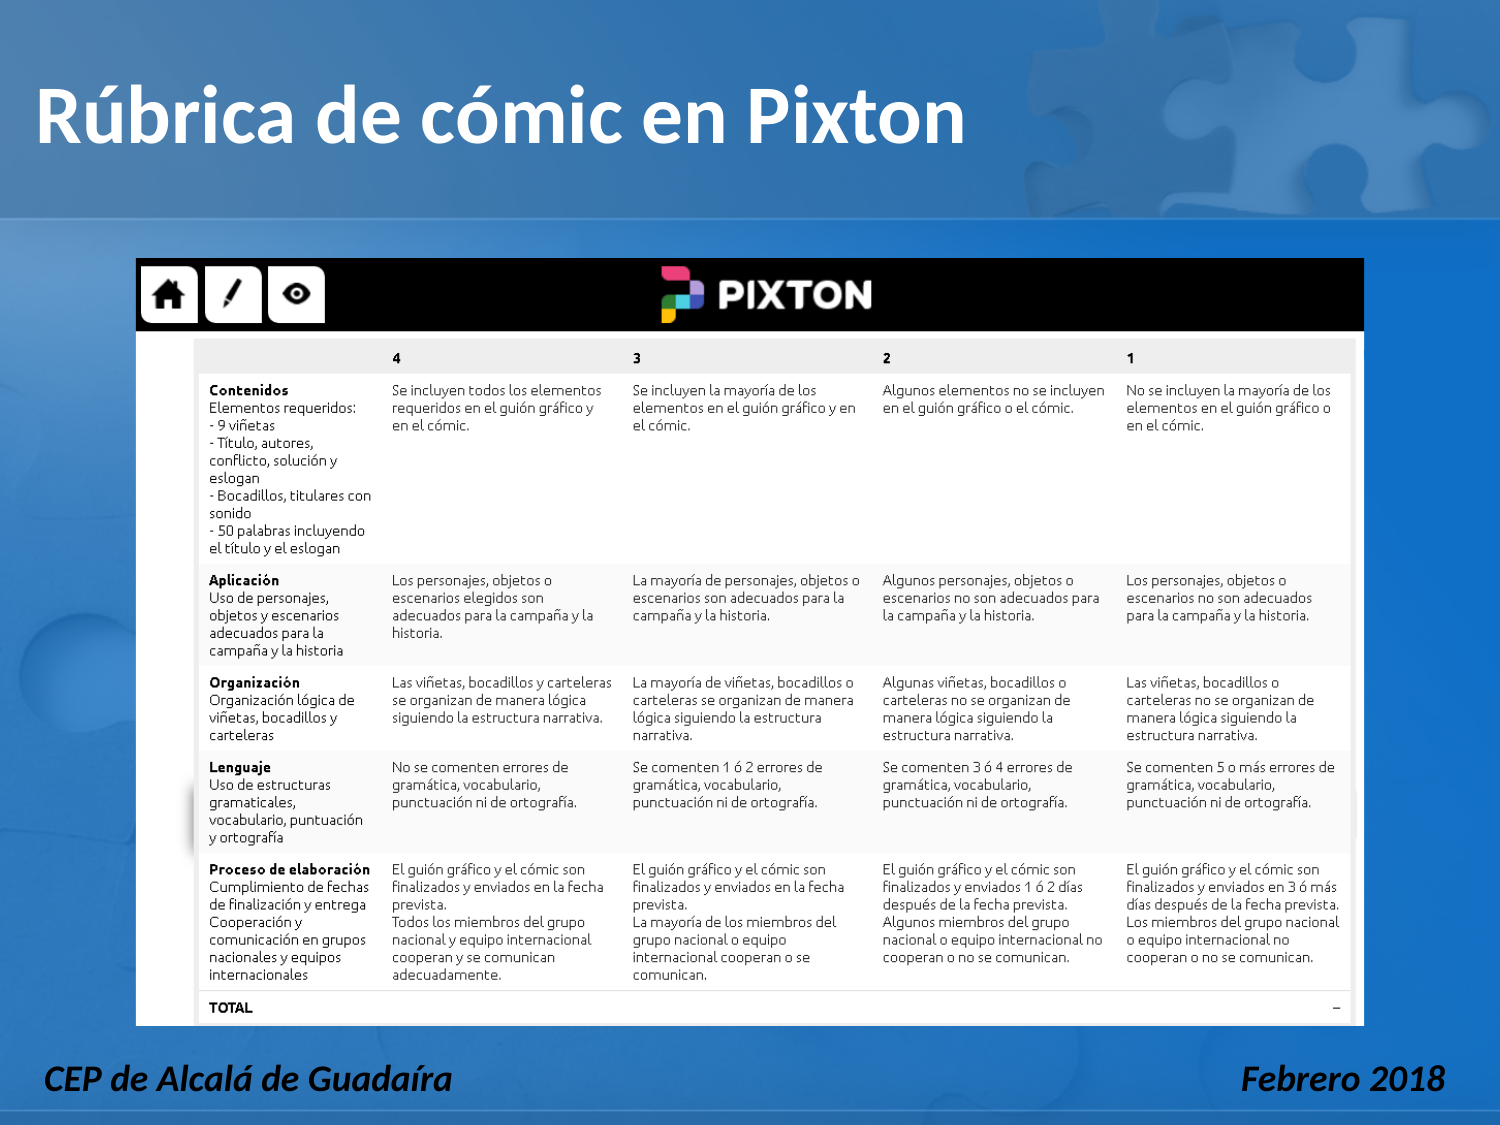

# Rúbrica de cómic en Pixton
CEP de Alcalá de Guadaíra Febrero 2018